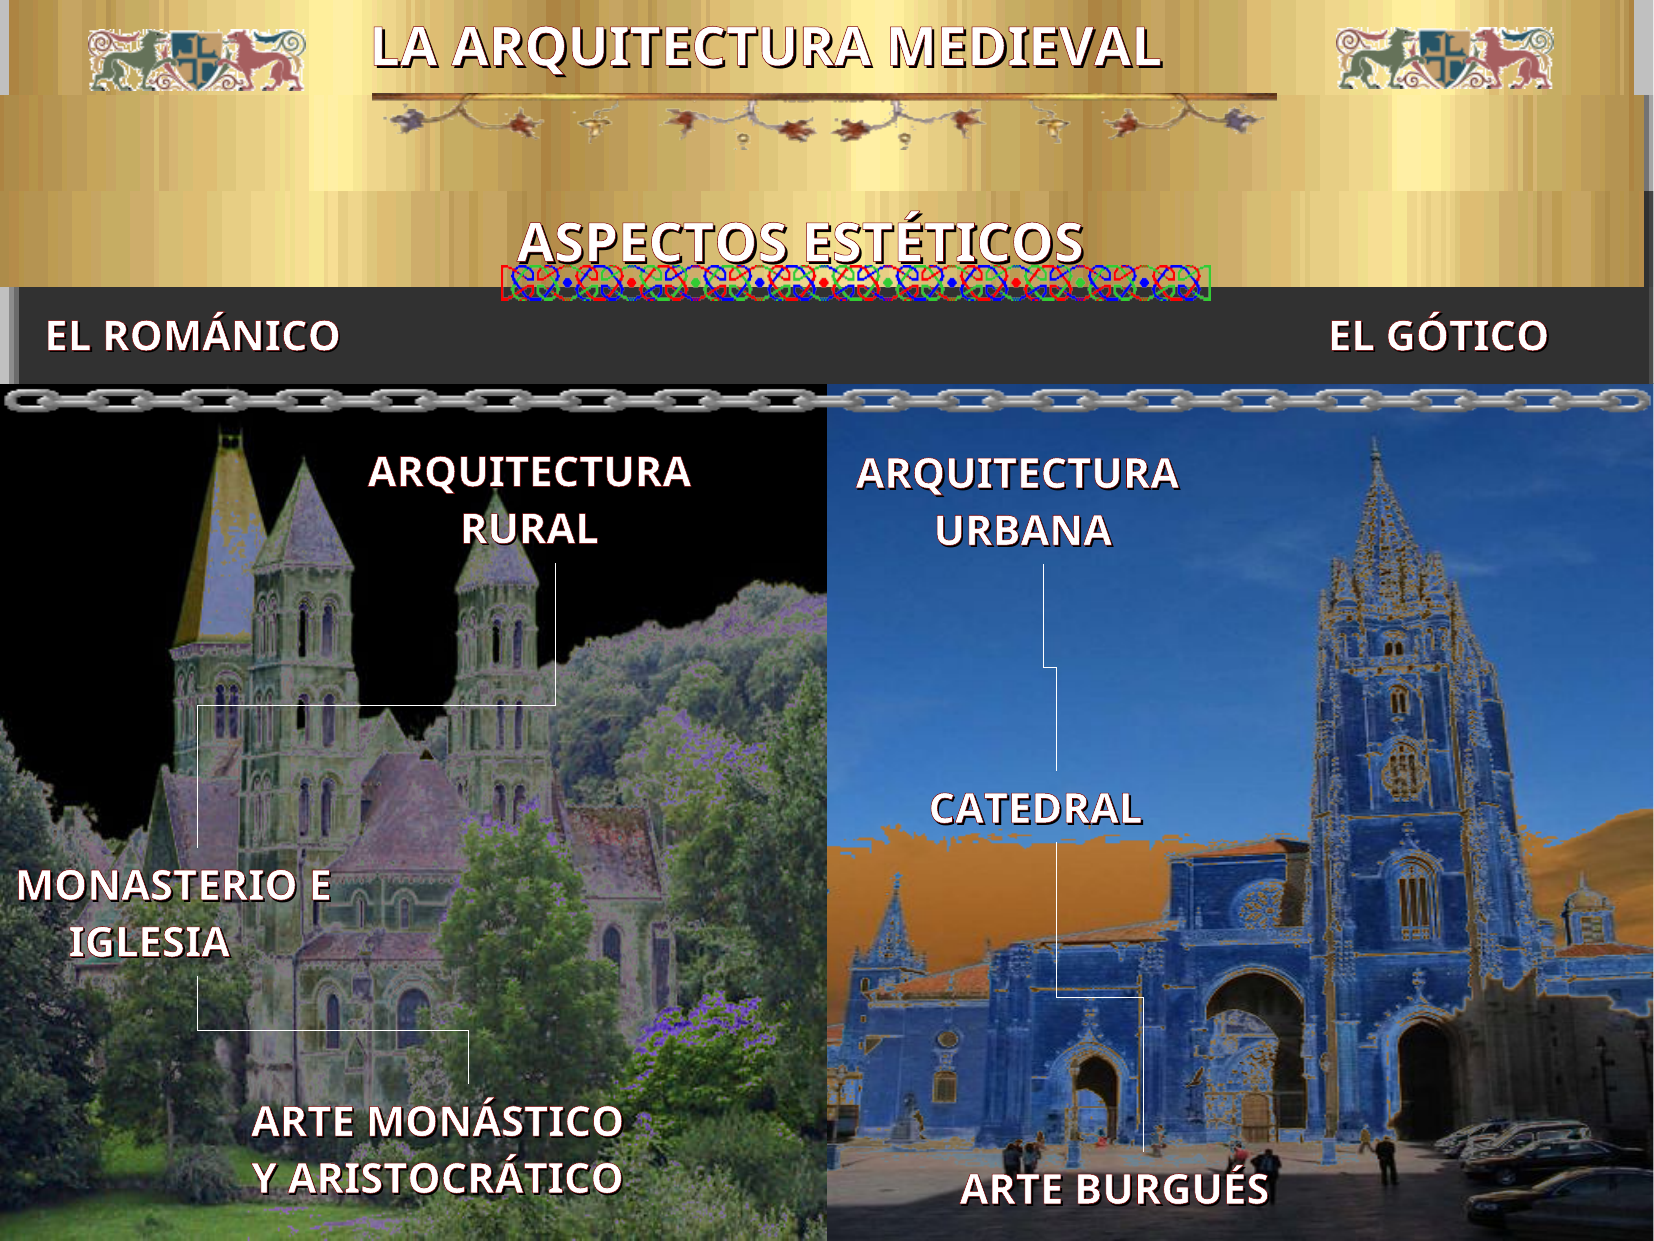

LA ARQUITECTURA MEDIEVAL
ASPECTOS ESTÉTICOS
EL ROMÁNICO
EL GÓTICO
ARQUITECTURA
RURAL
ARQUITECTURA
 URBANA
CATEDRAL
MONASTERIO E
 IGLESIA
ARTE MONÁSTICO
Y ARISTOCRÁTICO
ARTE BURGUÉS